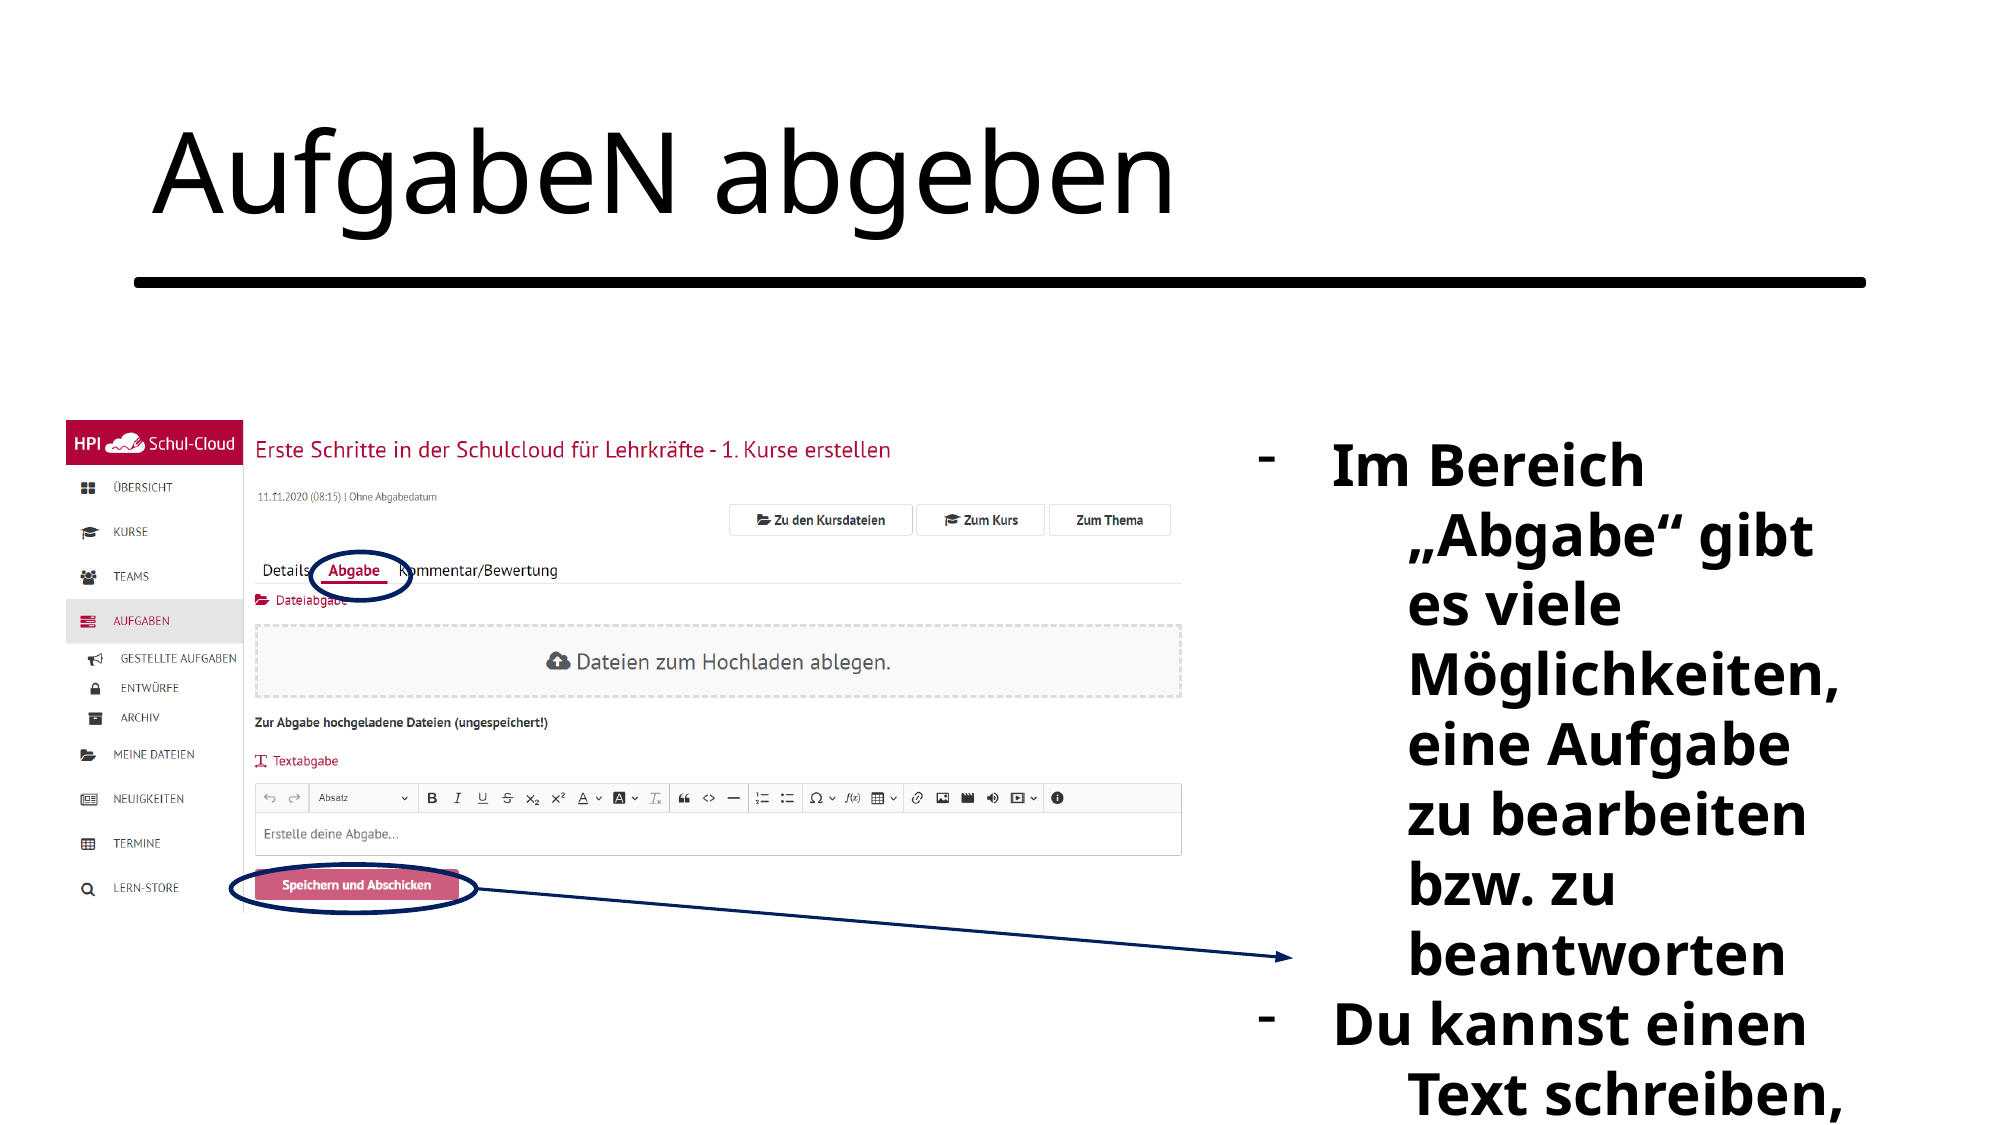

# AufgabeN abgeben
Im Bereich „Abgabe“ gibt es viele Möglichkeiten, eine Aufgabe zu bearbeiten bzw. zu beantworten
Du kannst einen Text schreiben, Bilder und Dateien hochladen, Internetseiten verlinken, Tabellen erstellen und vieles mehr.
Vergiss nicht, am Ende auf „Speichern und Abschicken“ zu klicken.